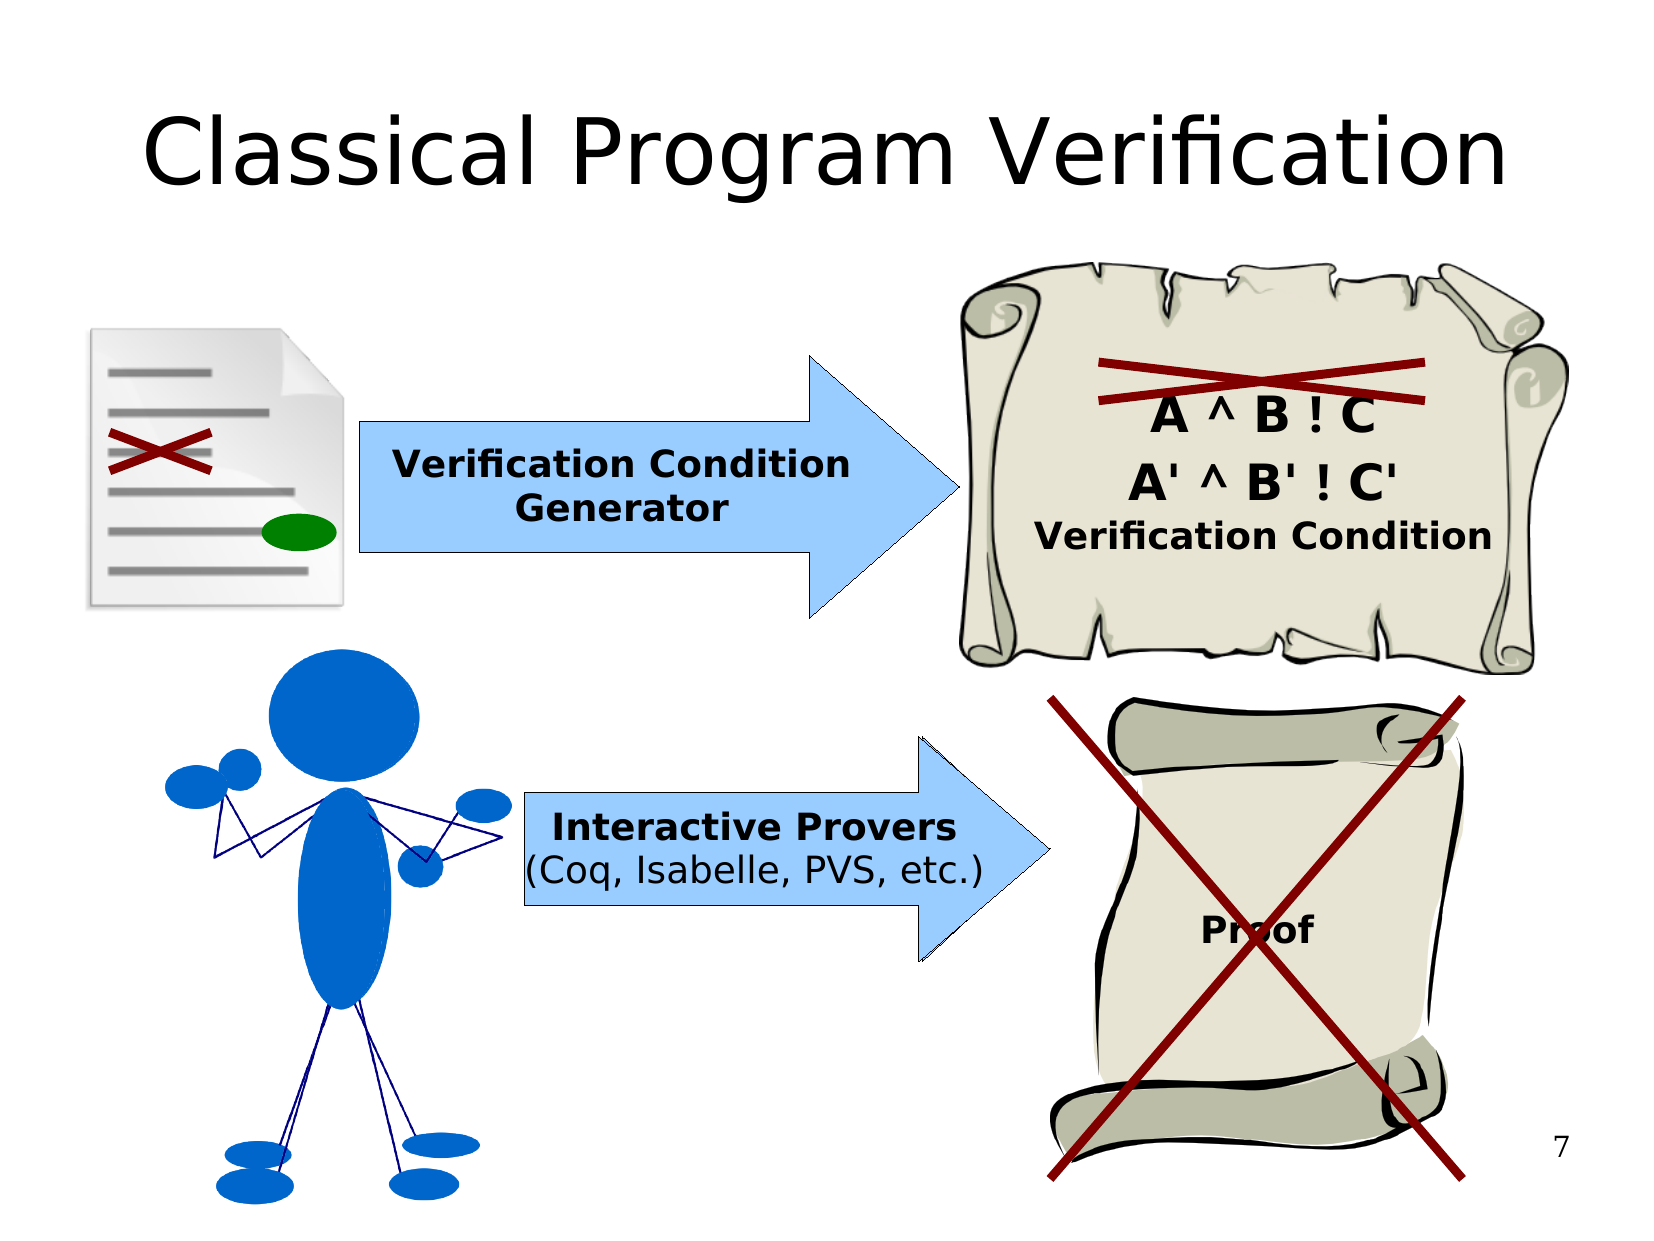

# Classical Program Verification
A ^ B ! C
A' ^ B' ! C'
Verification Condition
Verification Condition
Generator
Proof
Interactive Provers
(Coq, Isabelle, PVS, etc.)
Automated Provers
(Simplify, etc.)
7